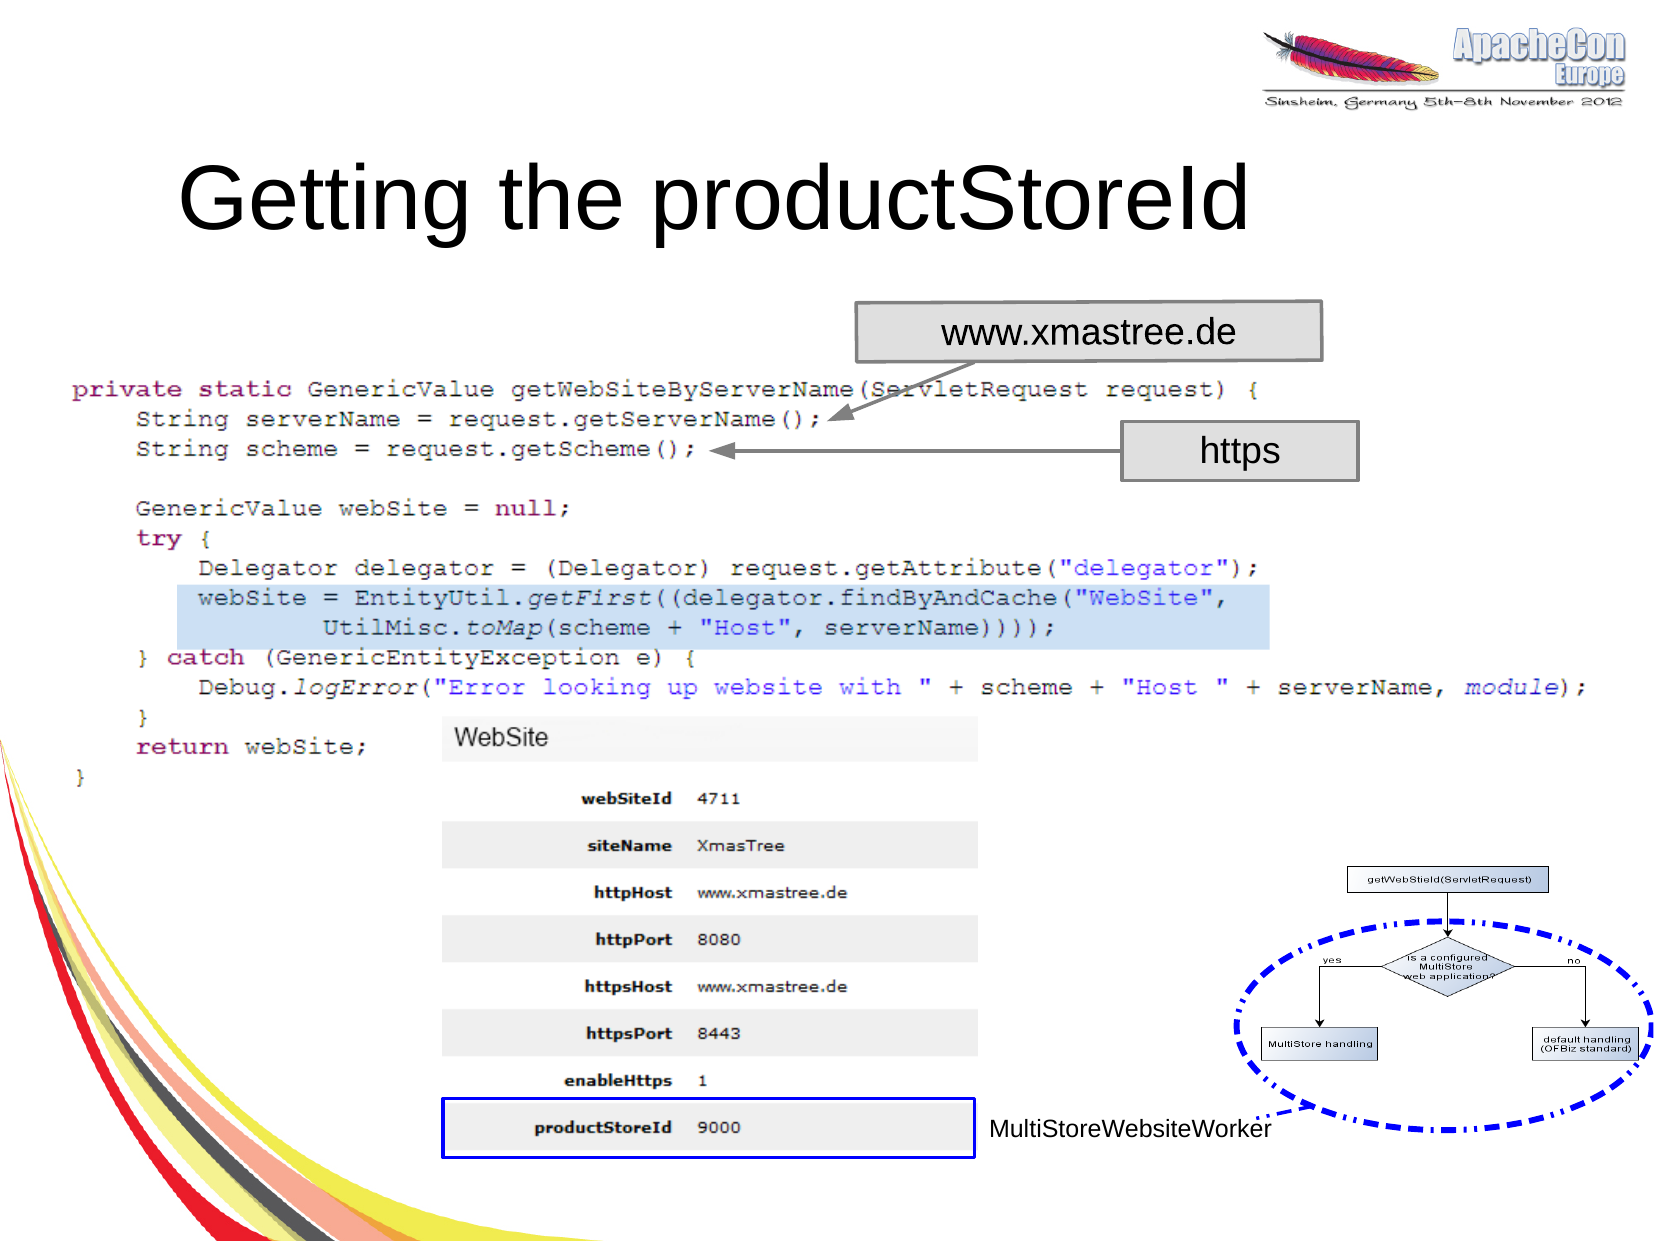

# Getting the productStoreId
www.xmastree.de
https
MultiStoreWebsiteWorker